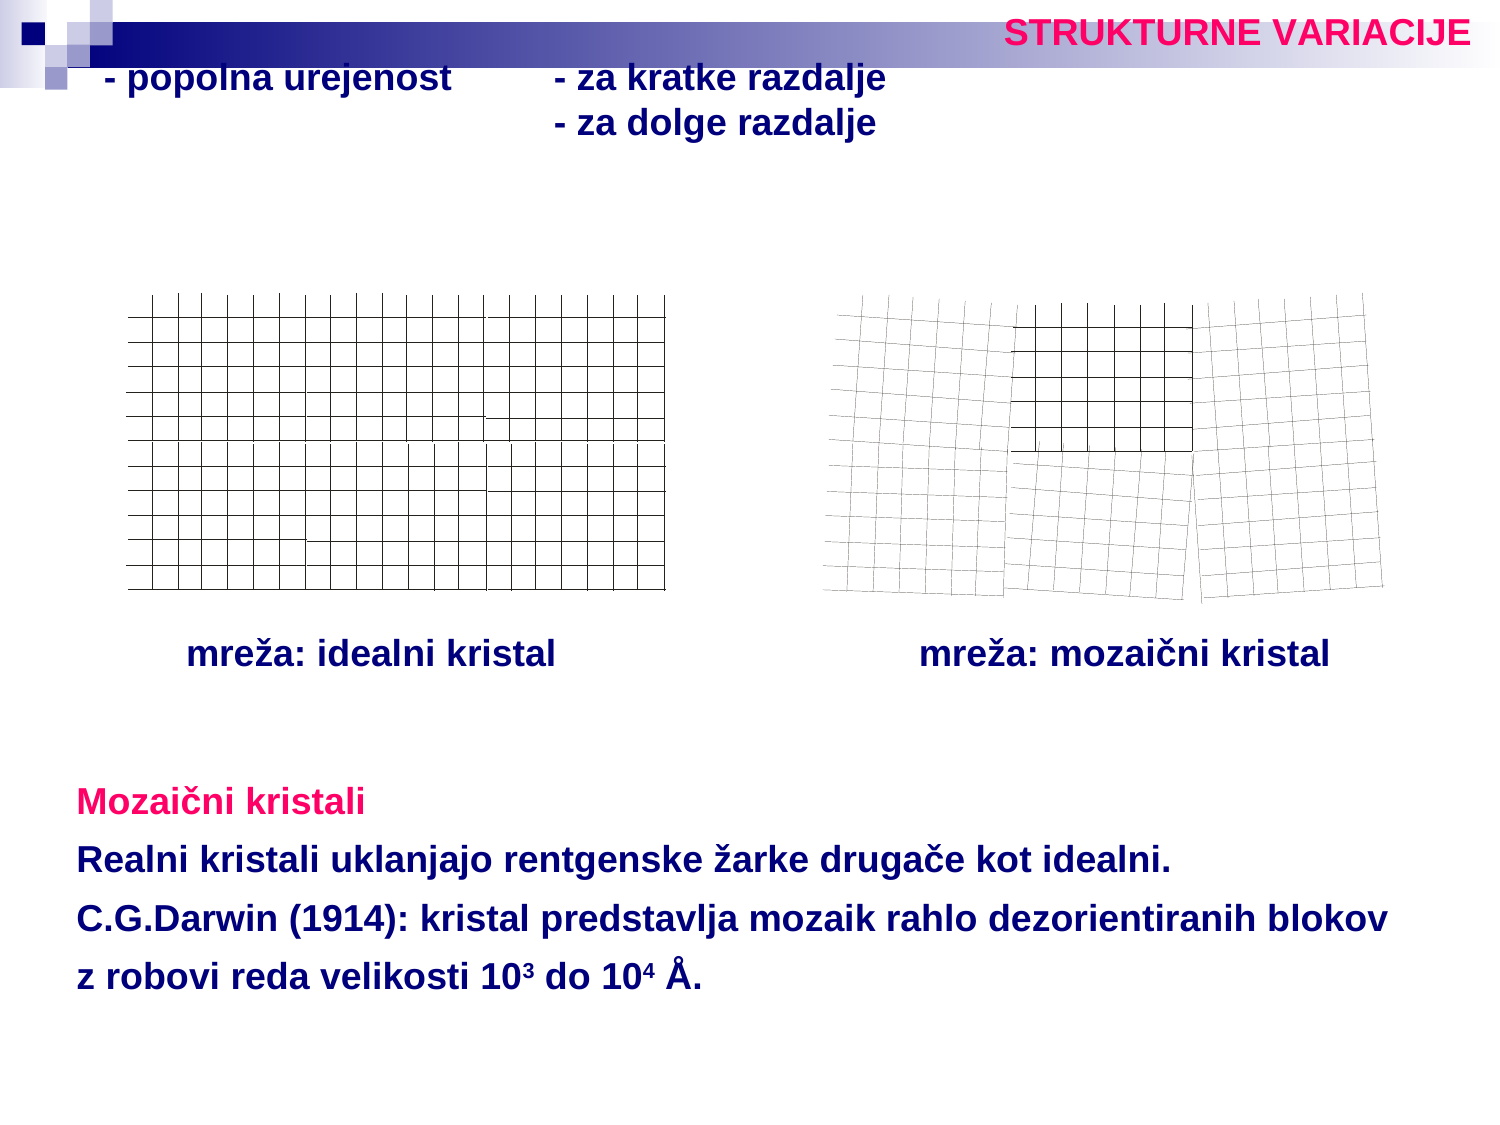

STRUKTURNE VARIACIJE
- popolna urejenost 	- za kratke razdalje
			- za dolge razdalje
mreža: idealni kristal
mreža: mozaični kristal
Mozaični kristali
Realni kristali uklanjajo rentgenske žarke drugače kot idealni.
C.G.Darwin (1914): kristal predstavlja mozaik rahlo dezorientiranih blokov
z robovi reda velikosti 103 do 104 Å.